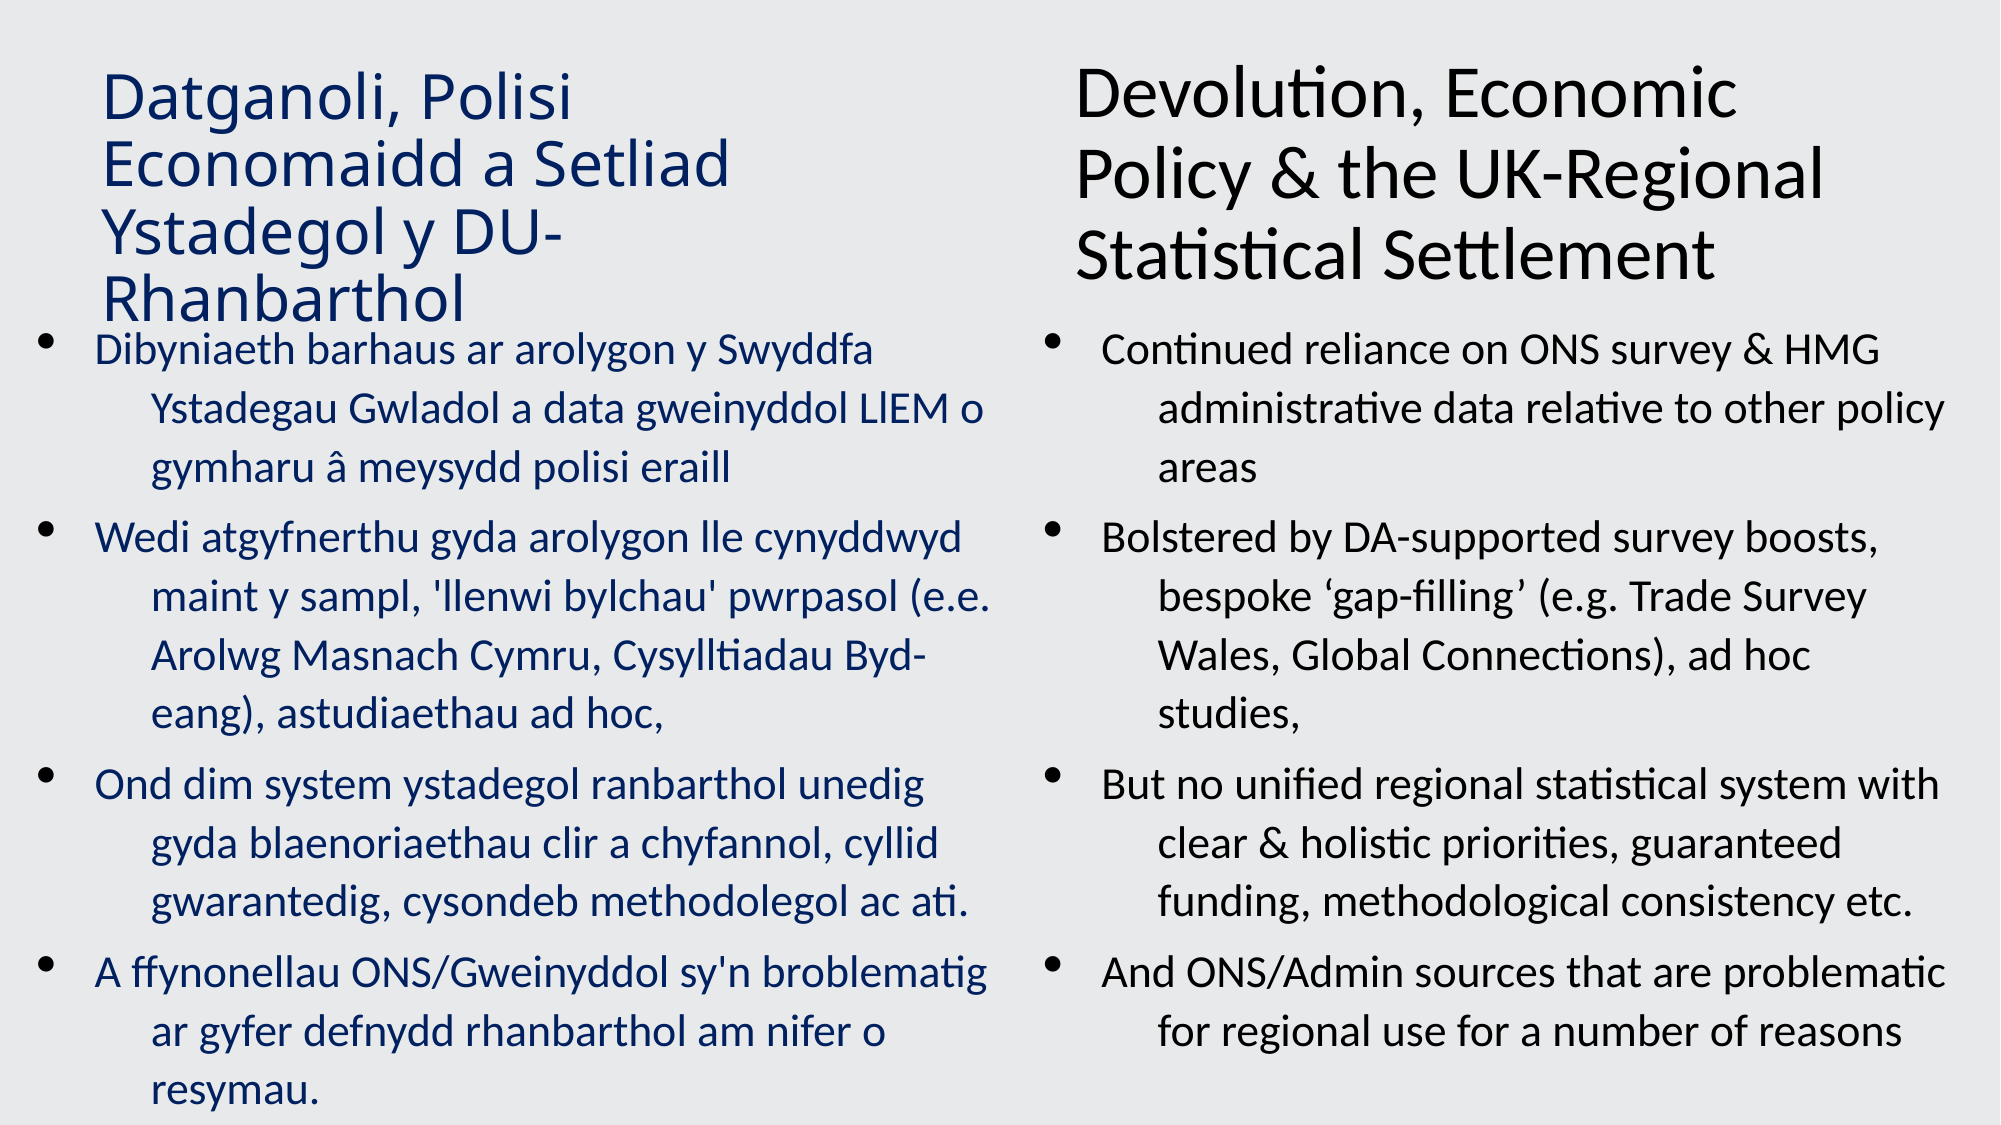

Devolution, Economic Policy & the UK-Regional Statistical Settlement
Datganoli, Polisi Economaidd a Setliad Ystadegol y DU-Rhanbarthol
Dibyniaeth barhaus ar arolygon y Swyddfa Ystadegau Gwladol a data gweinyddol LlEM o gymharu â meysydd polisi eraill
Wedi atgyfnerthu gyda arolygon lle cynyddwyd maint y sampl, 'llenwi bylchau' pwrpasol (e.e. Arolwg Masnach Cymru, Cysylltiadau Byd-eang), astudiaethau ad hoc,
Ond dim system ystadegol ranbarthol unedig gyda blaenoriaethau clir a chyfannol, cyllid gwarantedig, cysondeb methodolegol ac ati.
A ffynonellau ONS/Gweinyddol sy'n broblematig ar gyfer defnydd rhanbarthol am nifer o resymau.
# Continued reliance on ONS survey & HMG administrative data relative to other policy areas
Bolstered by DA-supported survey boosts, bespoke ‘gap-filling’ (e.g. Trade Survey Wales, Global Connections), ad hoc studies,
But no unified regional statistical system with clear & holistic priorities, guaranteed funding, methodological consistency etc.
And ONS/Admin sources that are problematic for regional use for a number of reasons